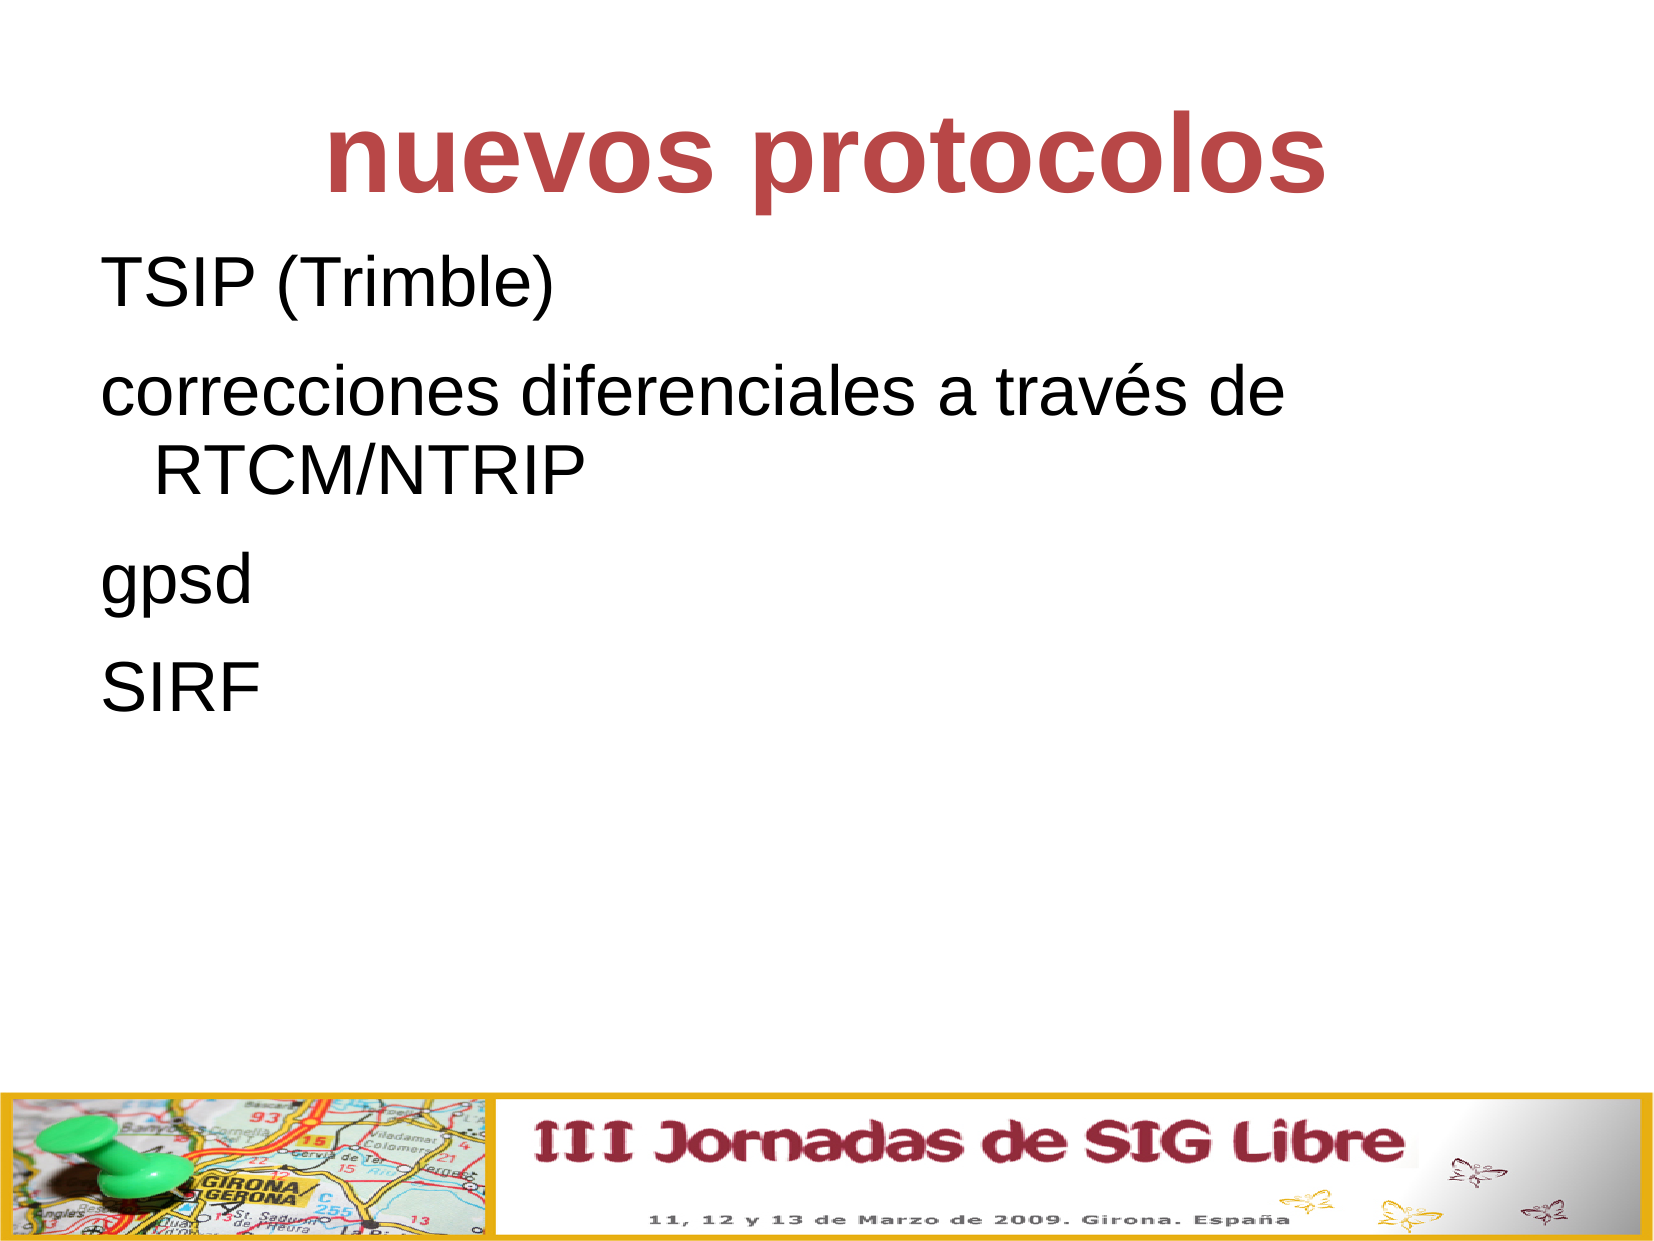

# nuevos protocolos
TSIP (Trimble)
correcciones diferenciales a través de RTCM/NTRIP
gpsd
SIRF